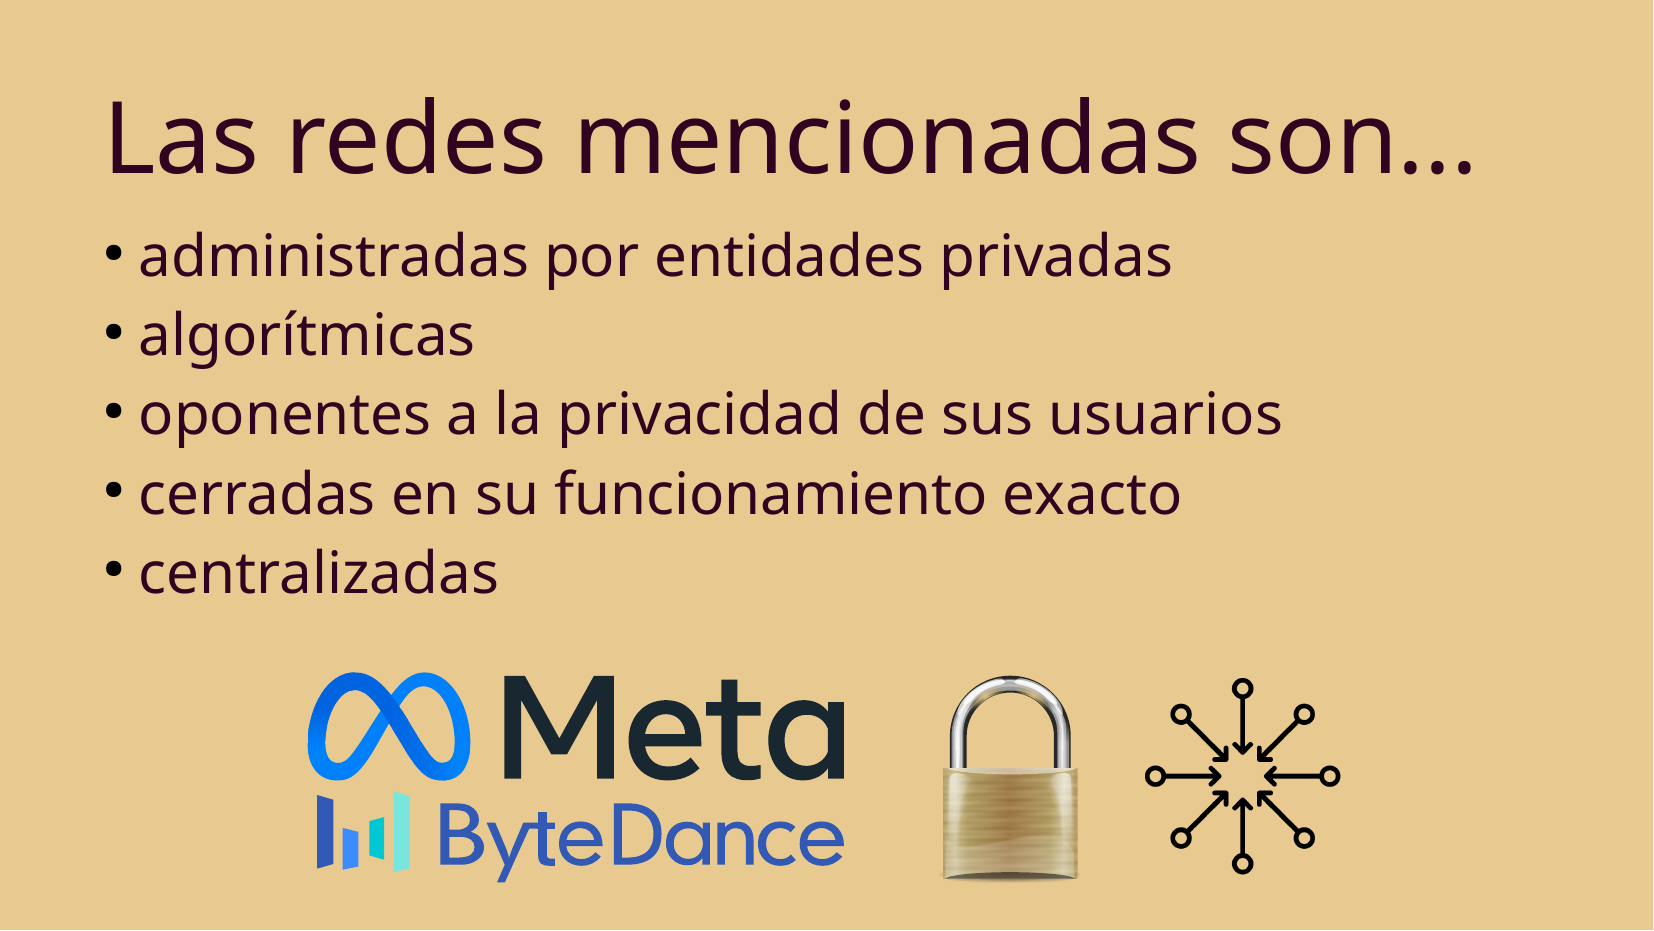

Las redes mencionadas son...
administradas por entidades privadas
algorítmicas
oponentes a la privacidad de sus usuarios
cerradas en su funcionamiento exacto
centralizadas